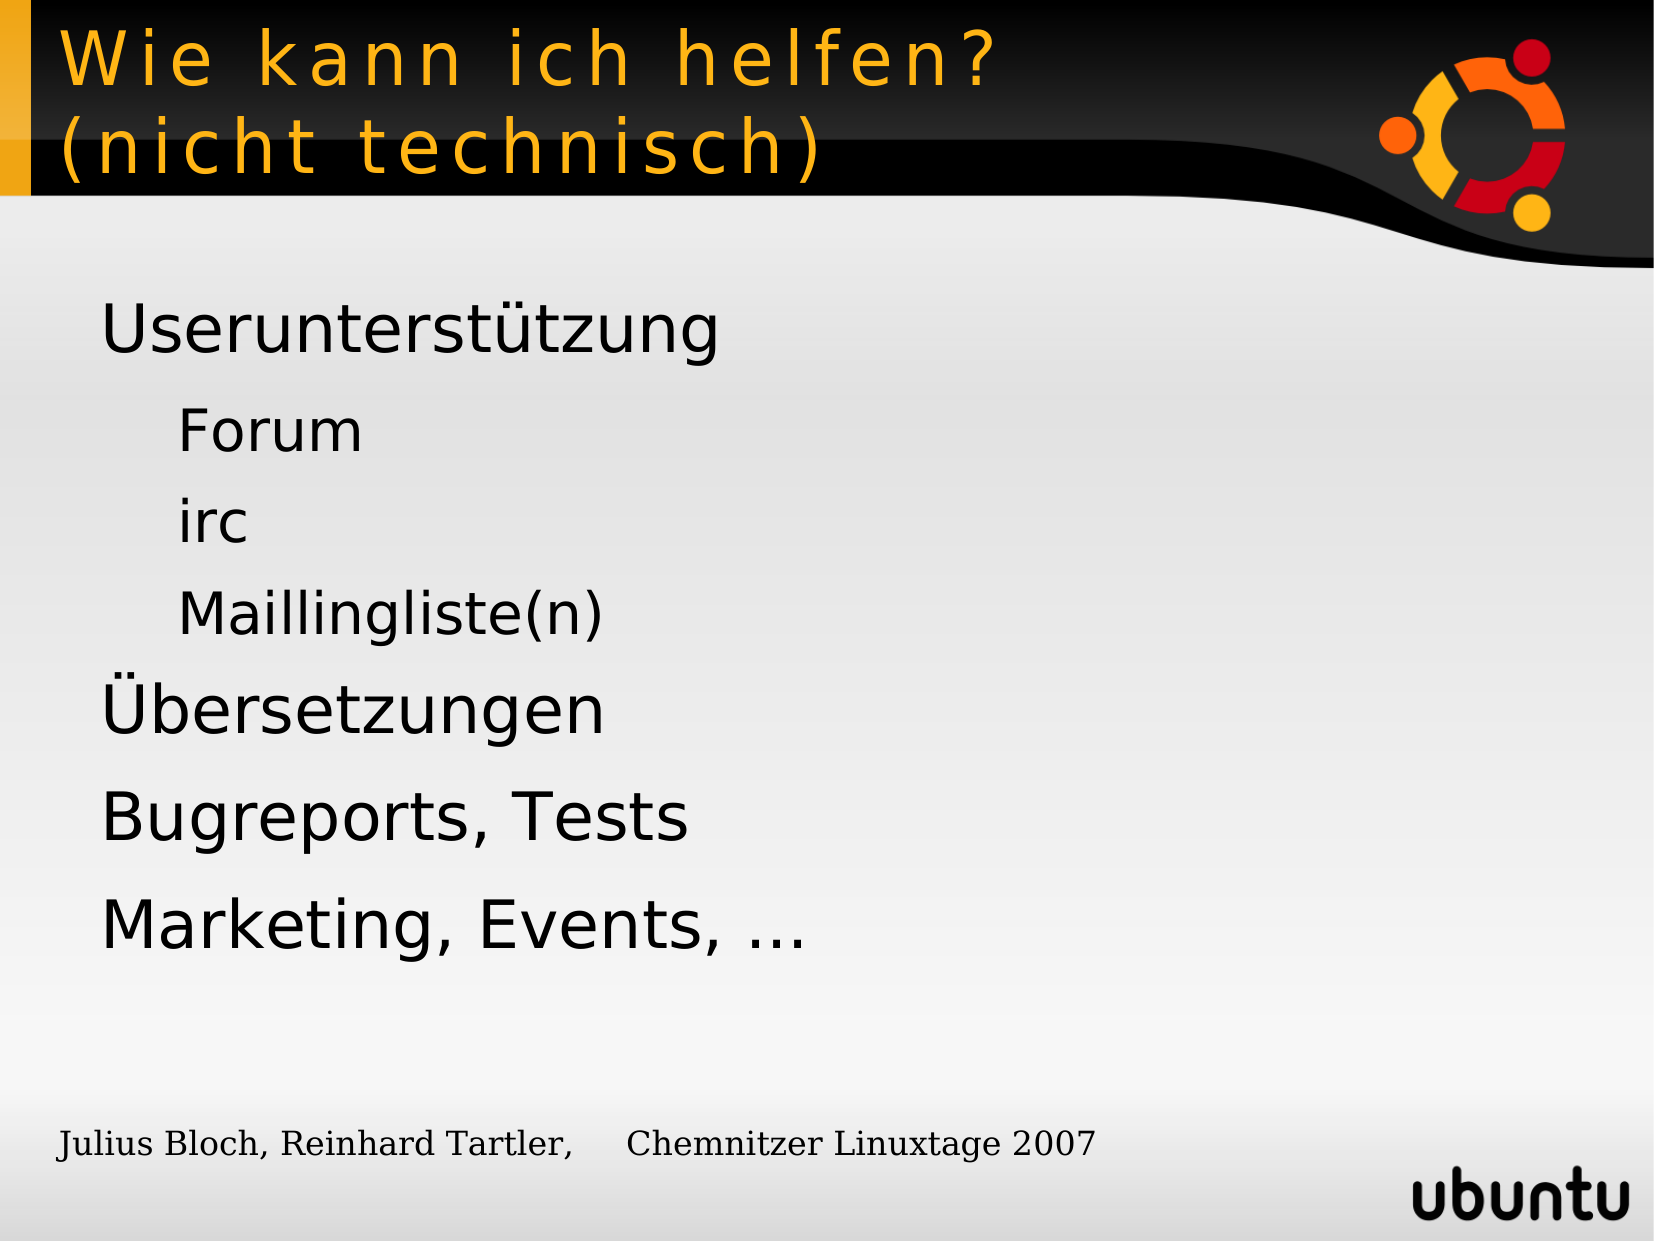

# Wie kann ich helfen? (nicht technisch)
Userunterstützung
Forum
irc
Maillingliste(n)
Übersetzungen
Bugreports, Tests
Marketing, Events, ...
Julius Bloch, Reinhard Tartler, Chemnitzer Linuxtage 2007